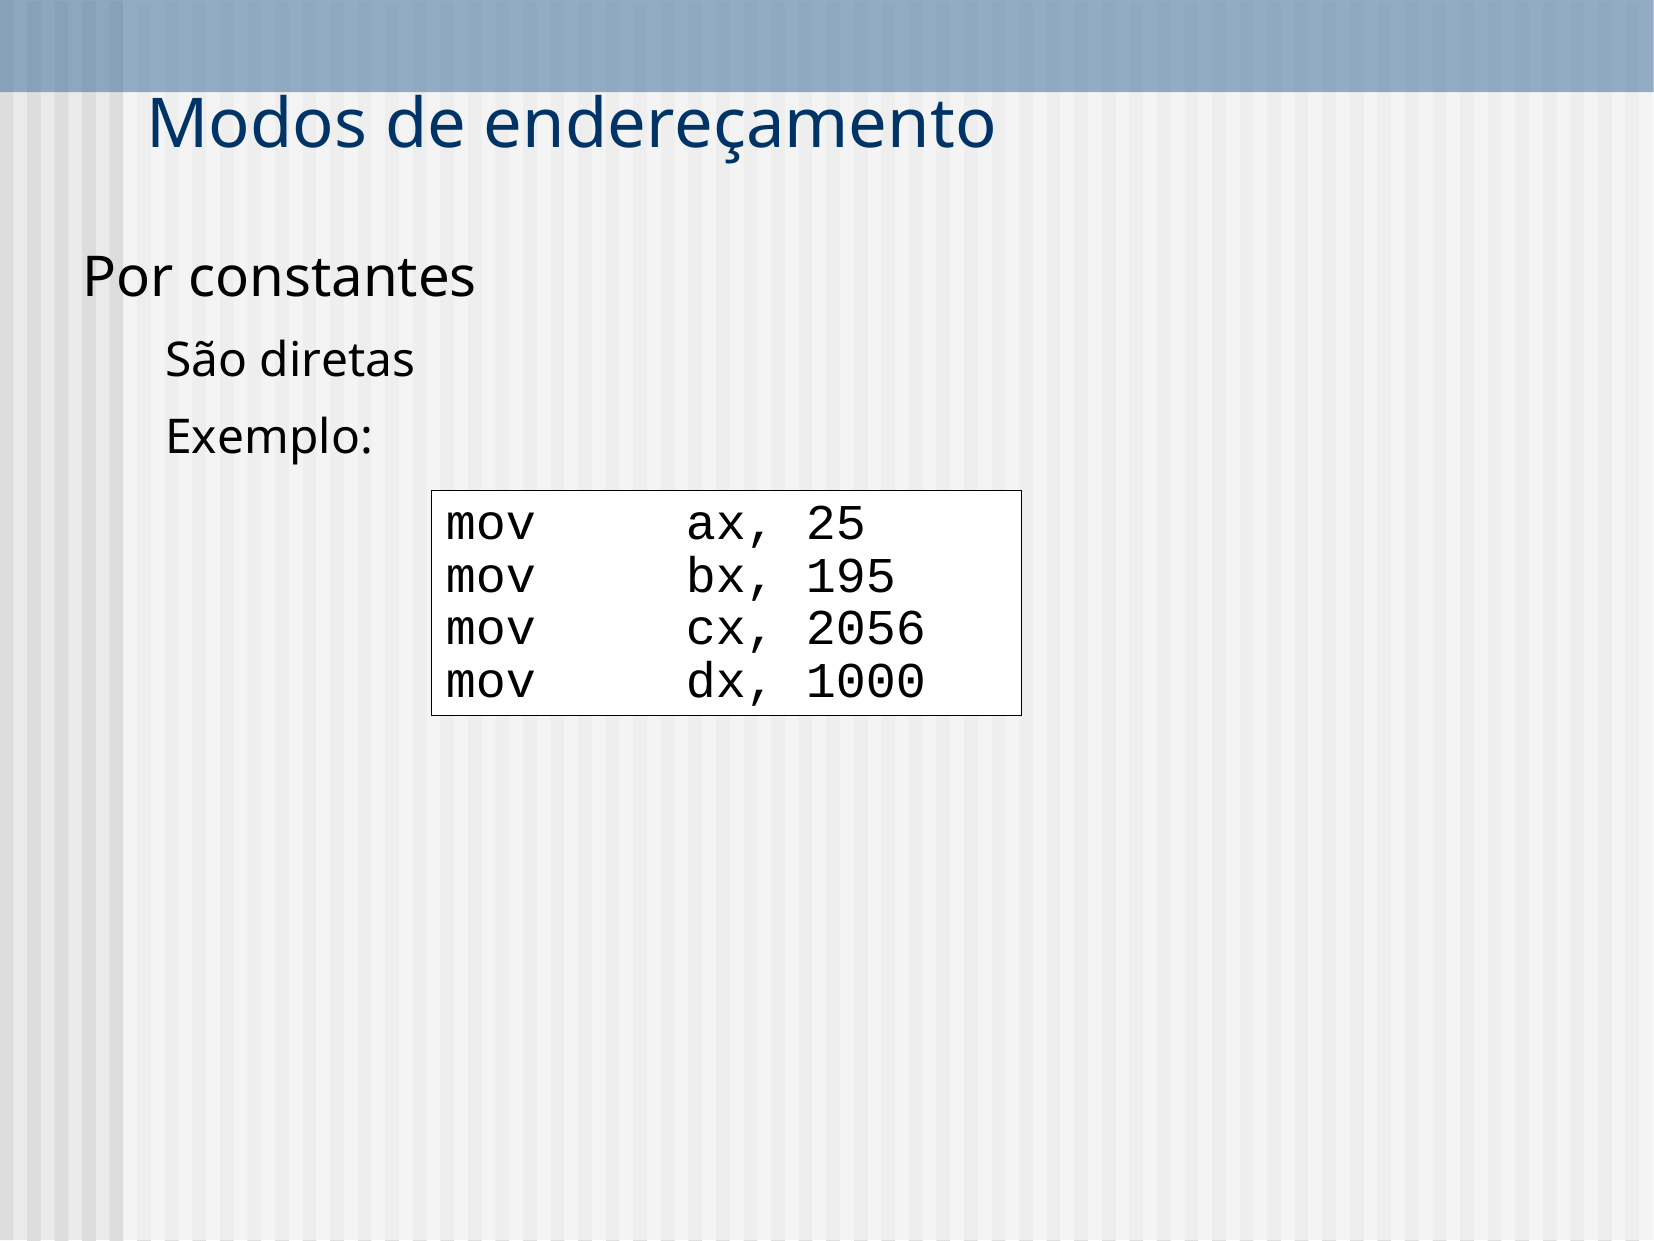

# Modos de endereçamento
Por constantes
São diretas
Exemplo:
mov ax, 25
mov bx, 195
mov cx, 2056
mov dx, 1000